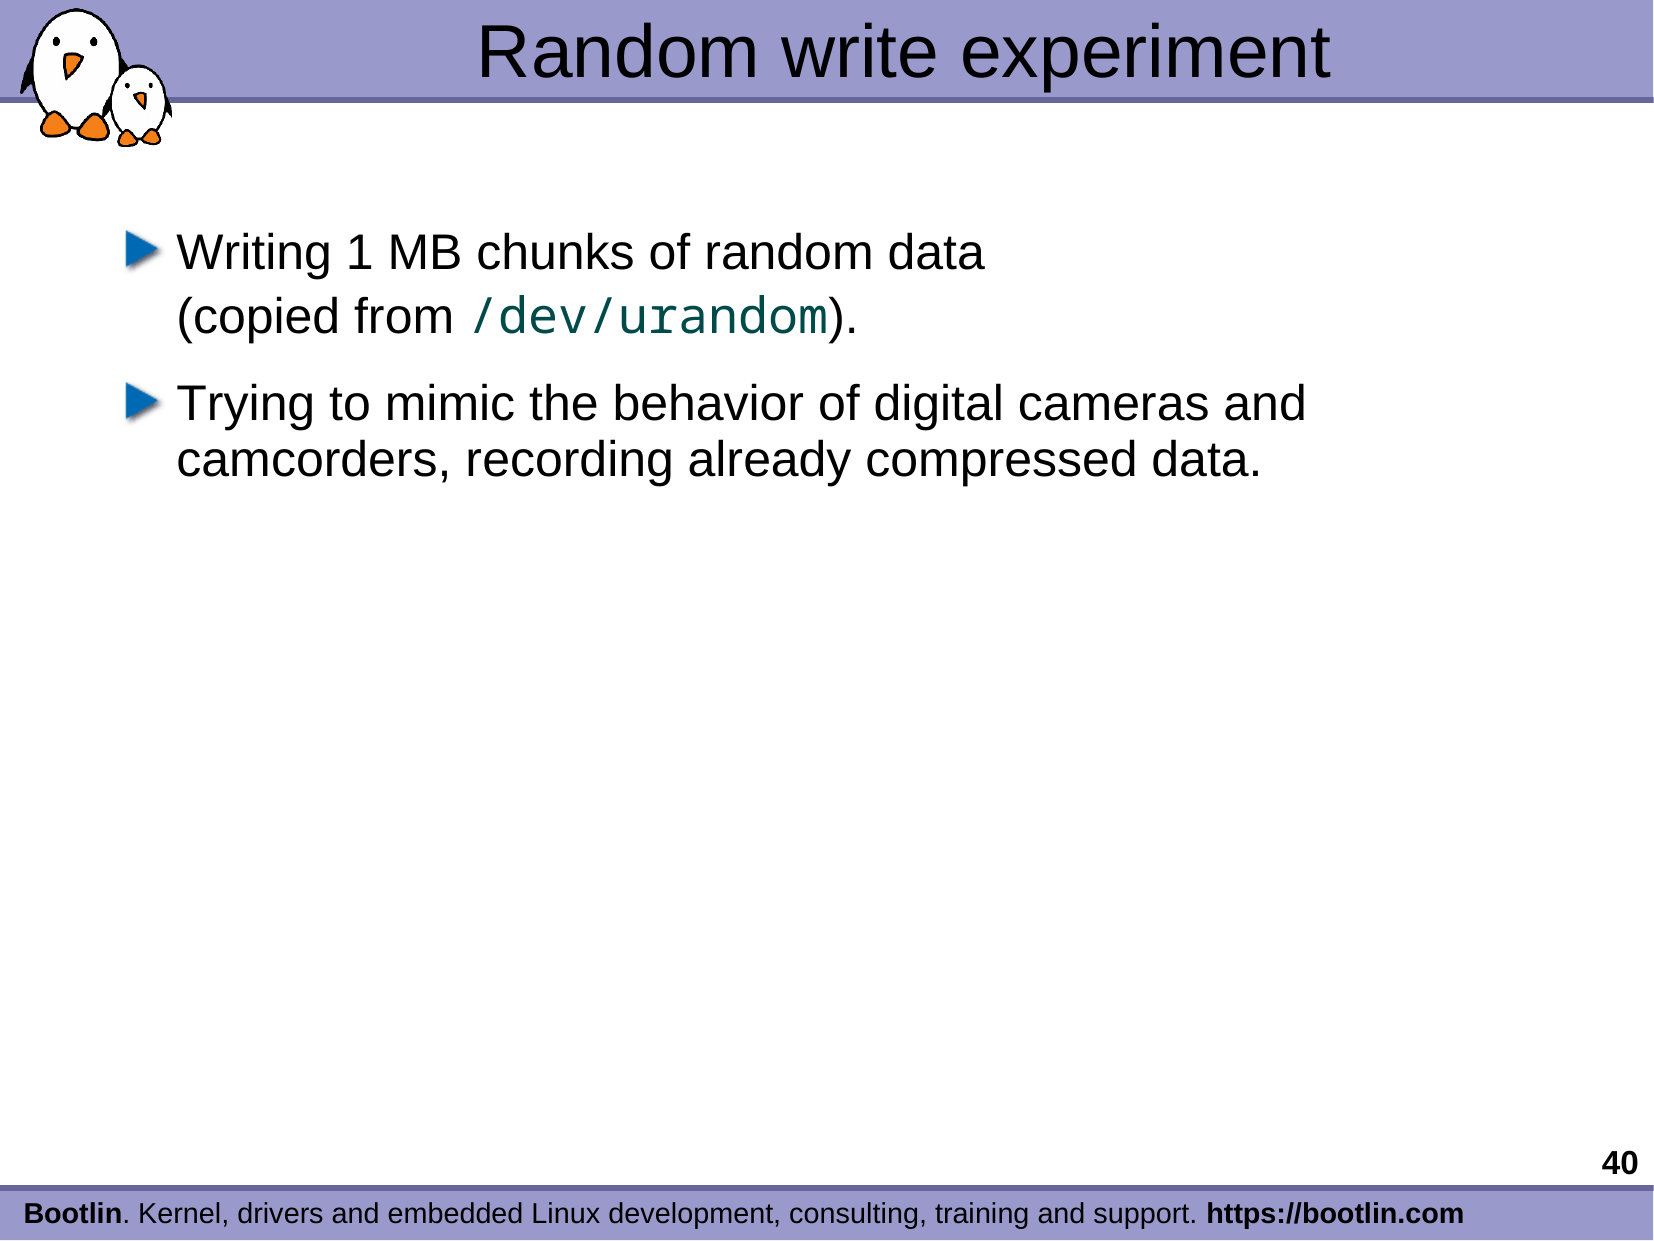

# Random write experiment
Writing 1 MB chunks of random data
(copied from /dev/urandom).
Trying to mimic the behavior of digital cameras and camcorders, recording already compressed data.